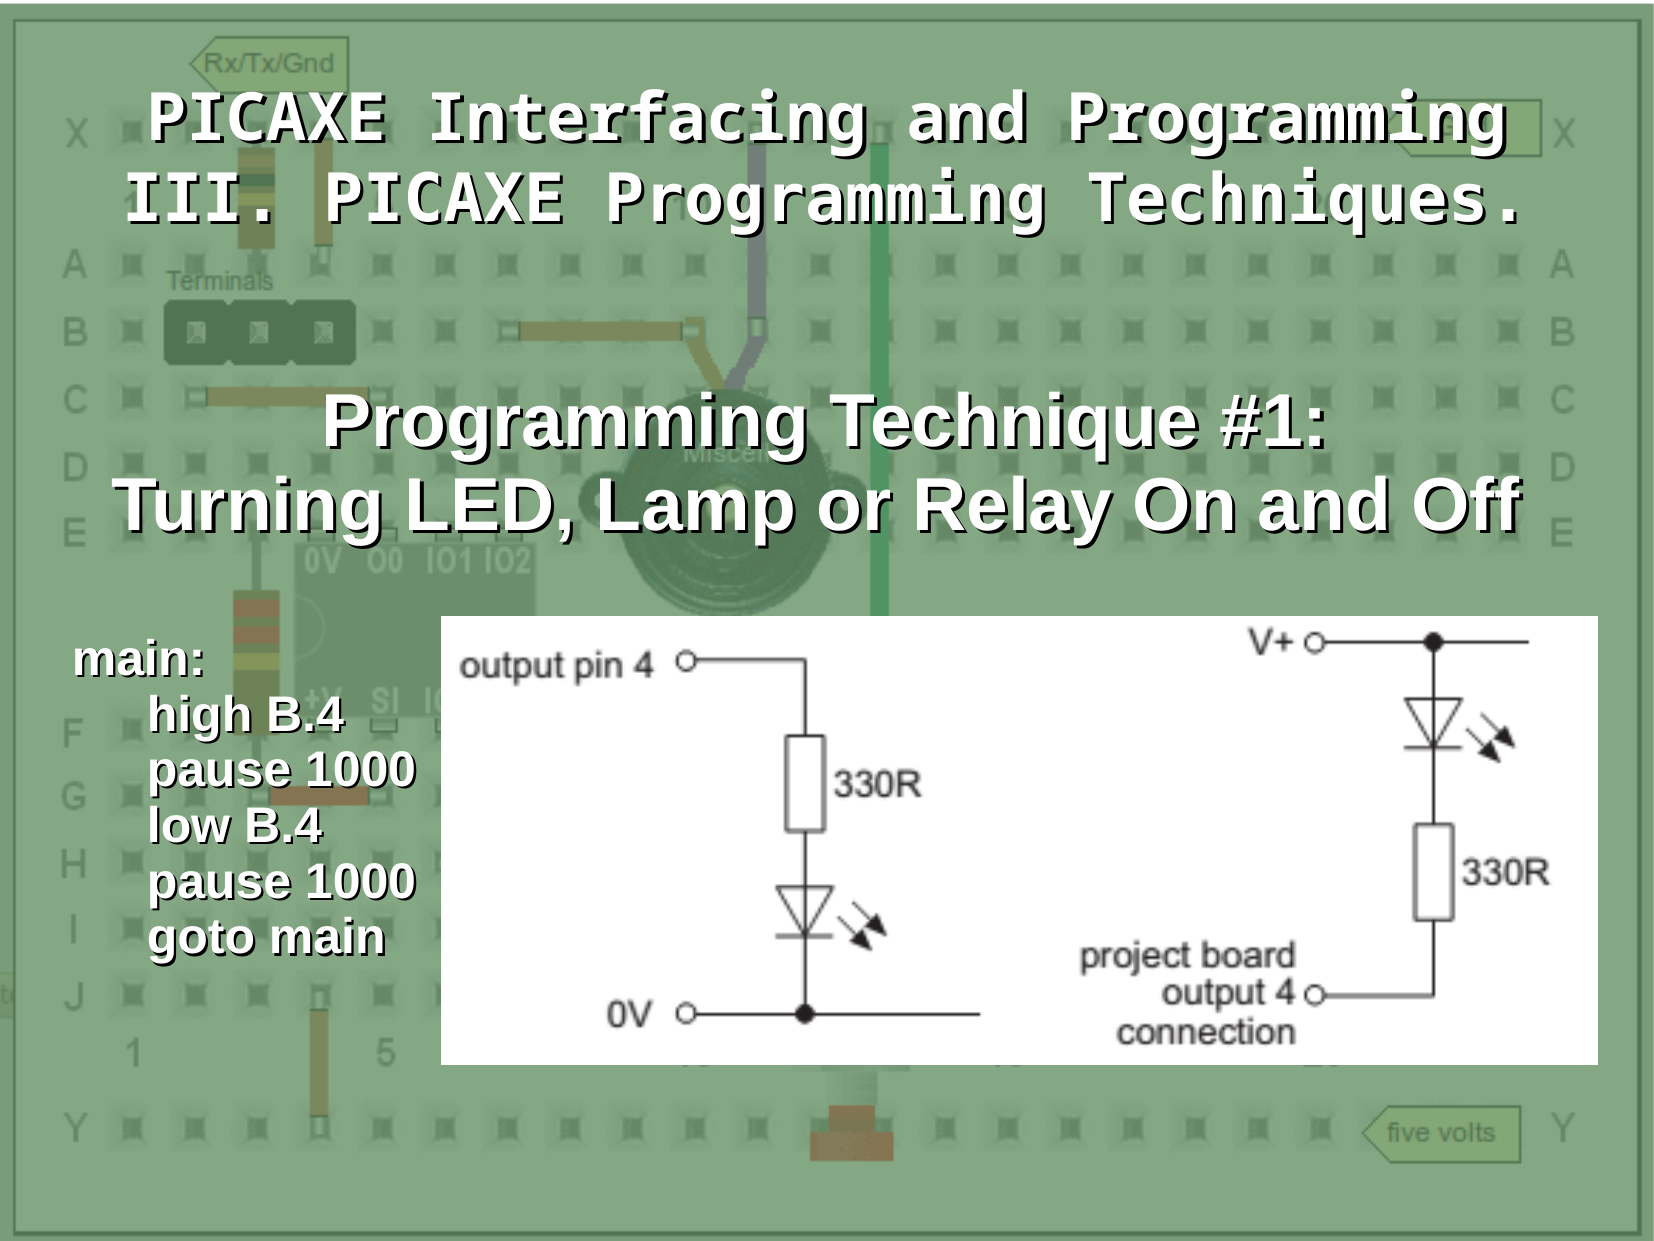

# PICAXE Interfacing and Programming III. PICAXE Programming Techniques.
 Programming Technique #1:
Turning LED, Lamp or Relay On and Off
main:
	high B.4
	pause 1000
	low B.4
	pause 1000
	goto main